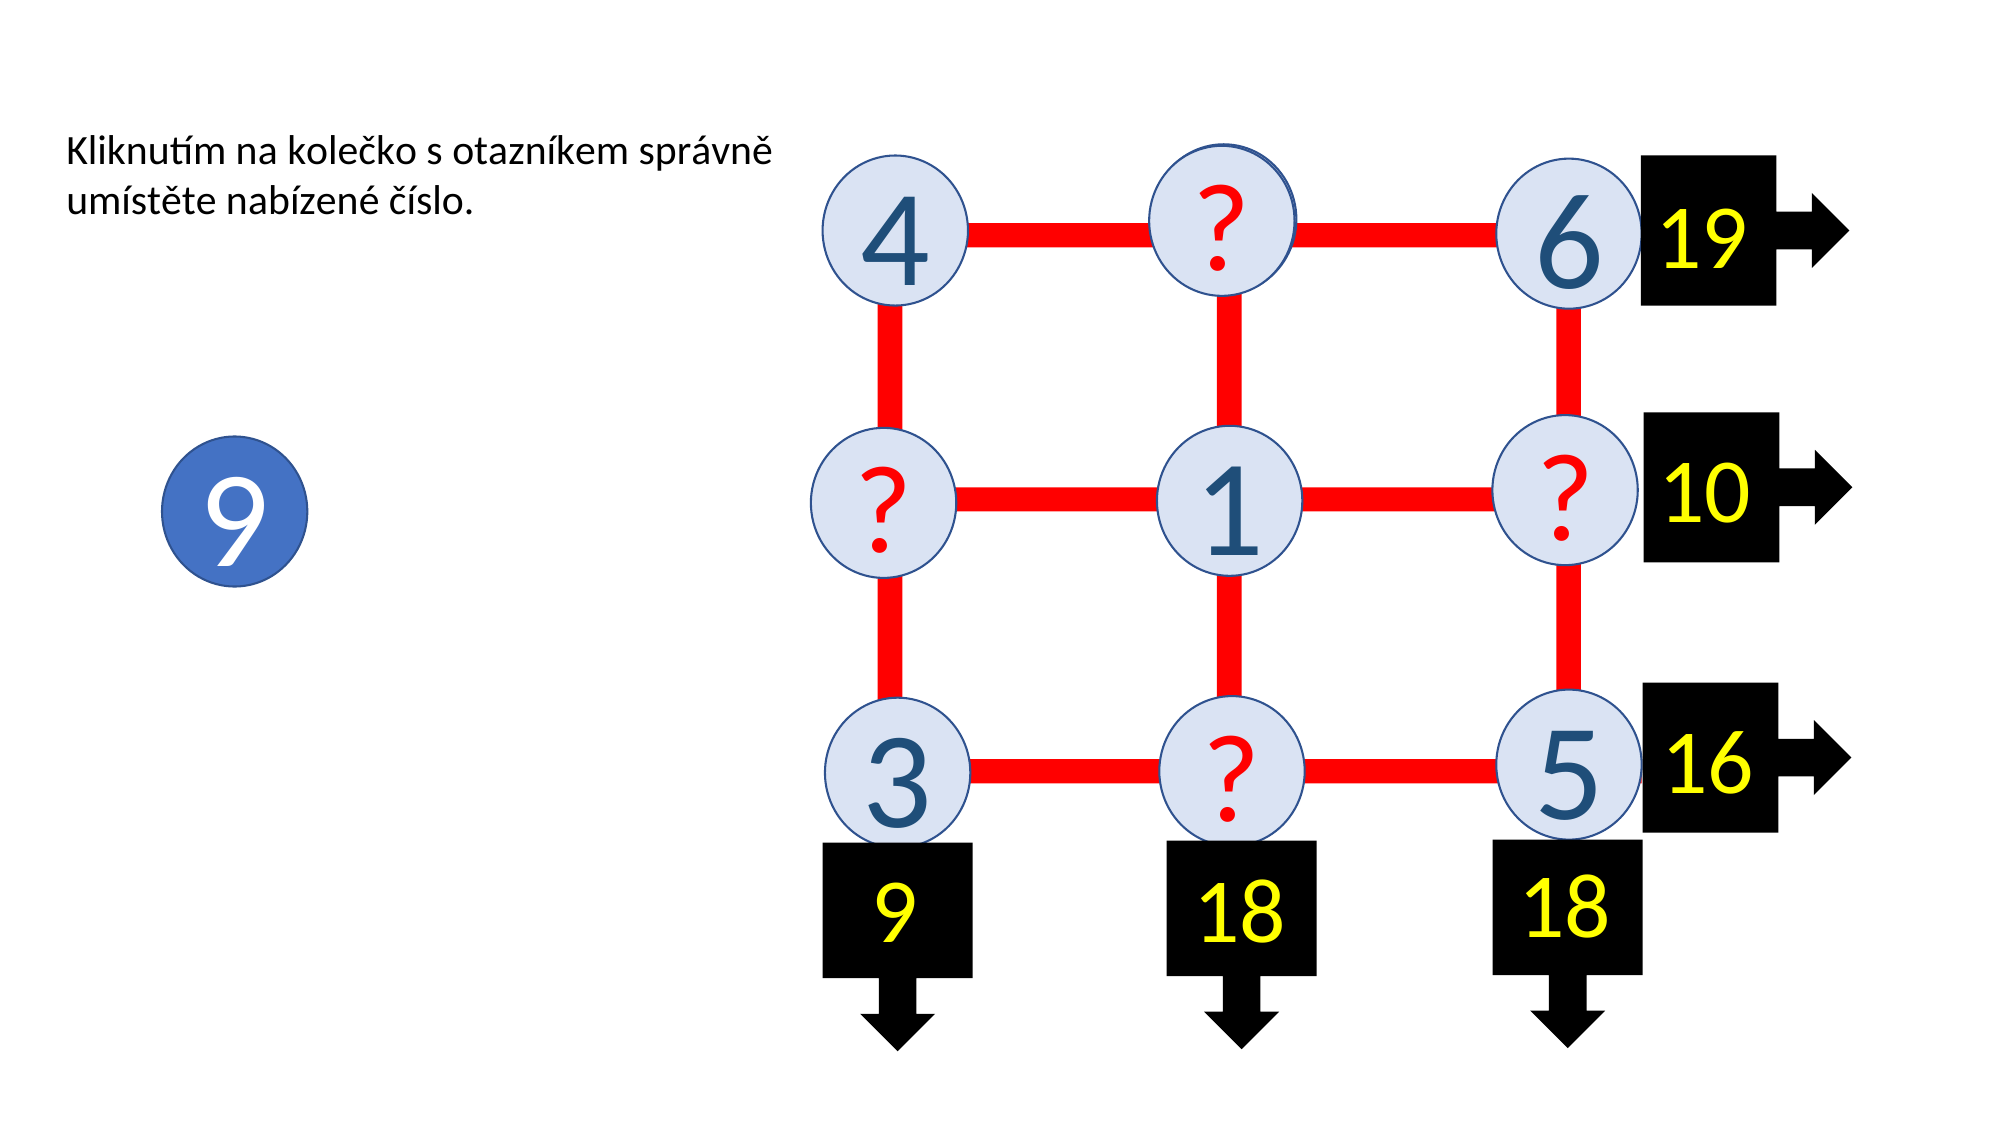

Kliknutím na kolečko s otazníkem správně
umístěte nabízené číslo.
9
?
4
6
19
?
10
1
?
9
5
16
?
3
18
9
18